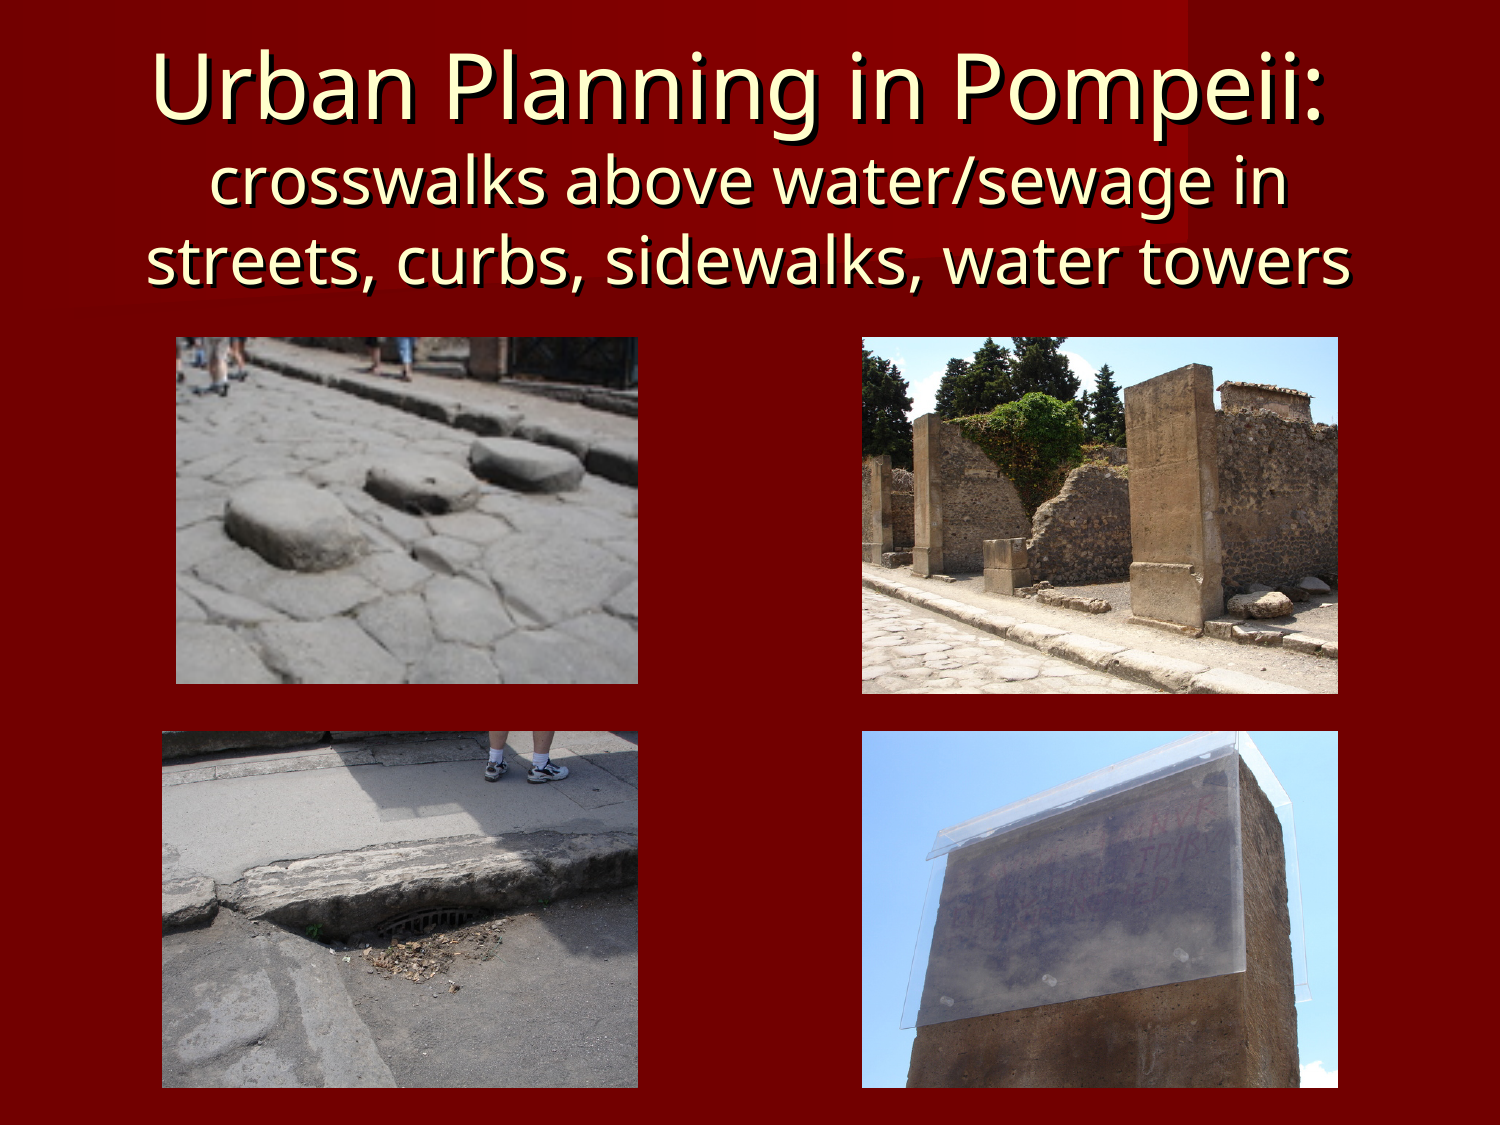

# Urban Planning in Pompeii: crosswalks above water/sewage in streets, curbs, sidewalks, water towers